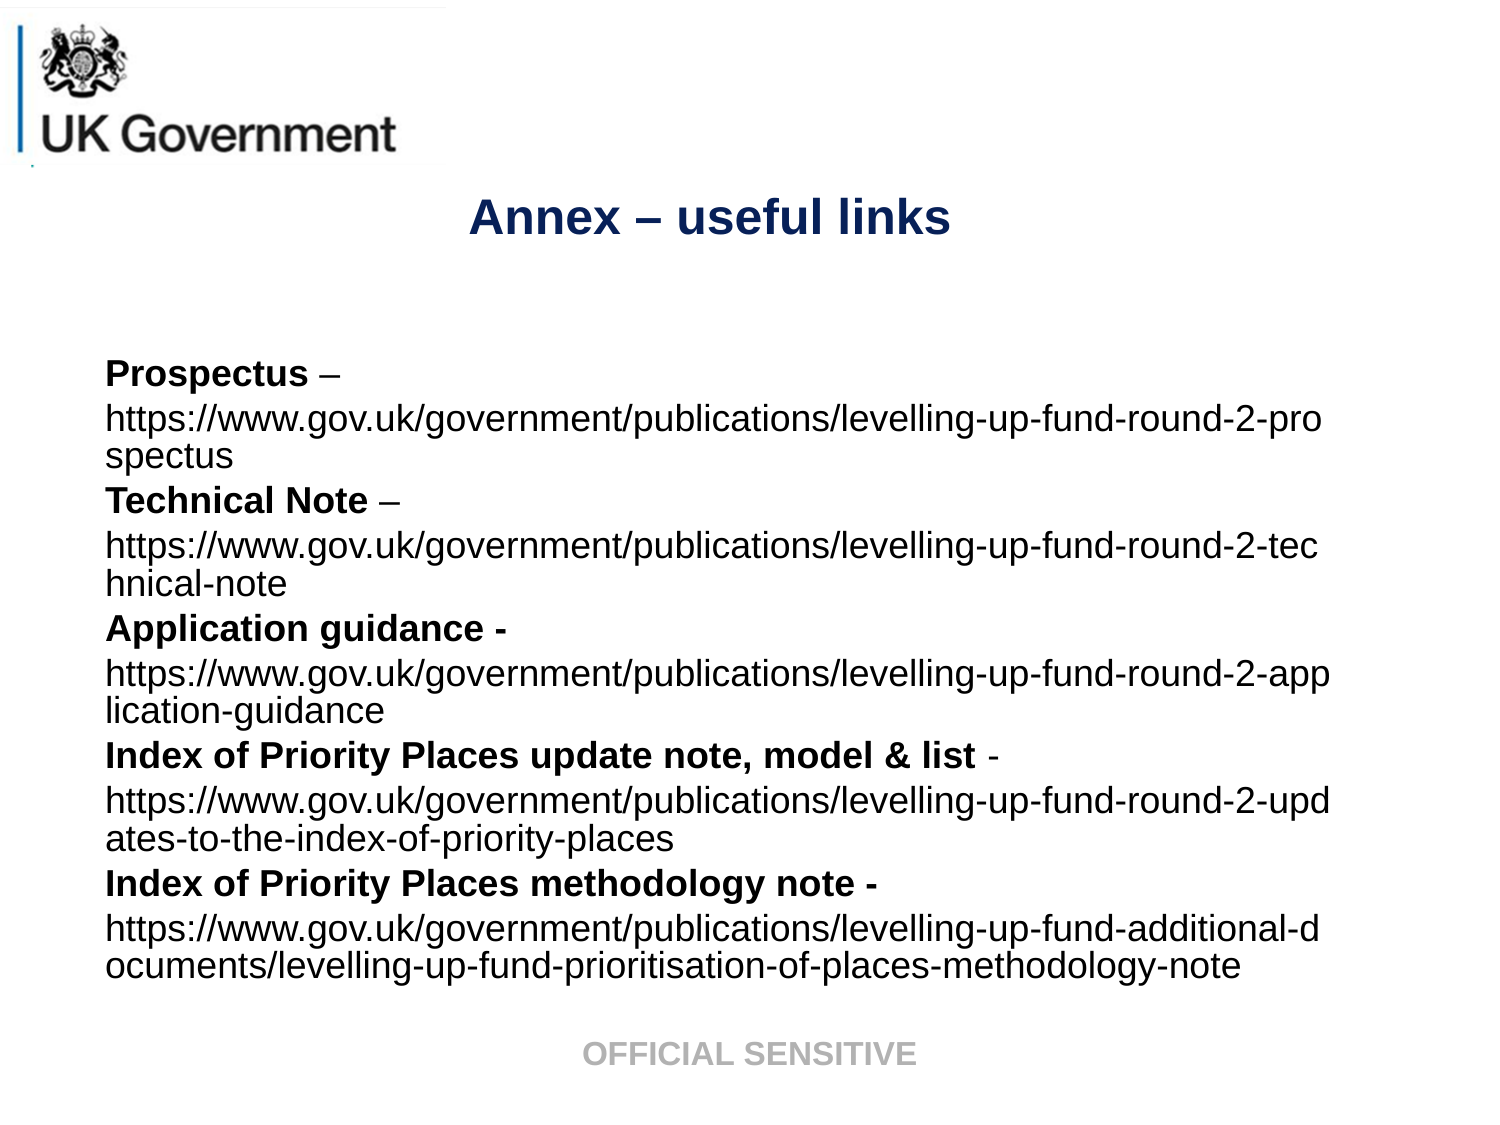

# Annex – useful links
Prospectus – https://www.gov.uk/government/publications/levelling-up-fund-round-2-prospectus
Technical Note – https://www.gov.uk/government/publications/levelling-up-fund-round-2-technical-note
Application guidance - https://www.gov.uk/government/publications/levelling-up-fund-round-2-application-guidance
Index of Priority Places update note, model & list - https://www.gov.uk/government/publications/levelling-up-fund-round-2-updates-to-the-index-of-priority-places
Index of Priority Places methodology note -
https://www.gov.uk/government/publications/levelling-up-fund-additional-documents/levelling-up-fund-prioritisation-of-places-methodology-note